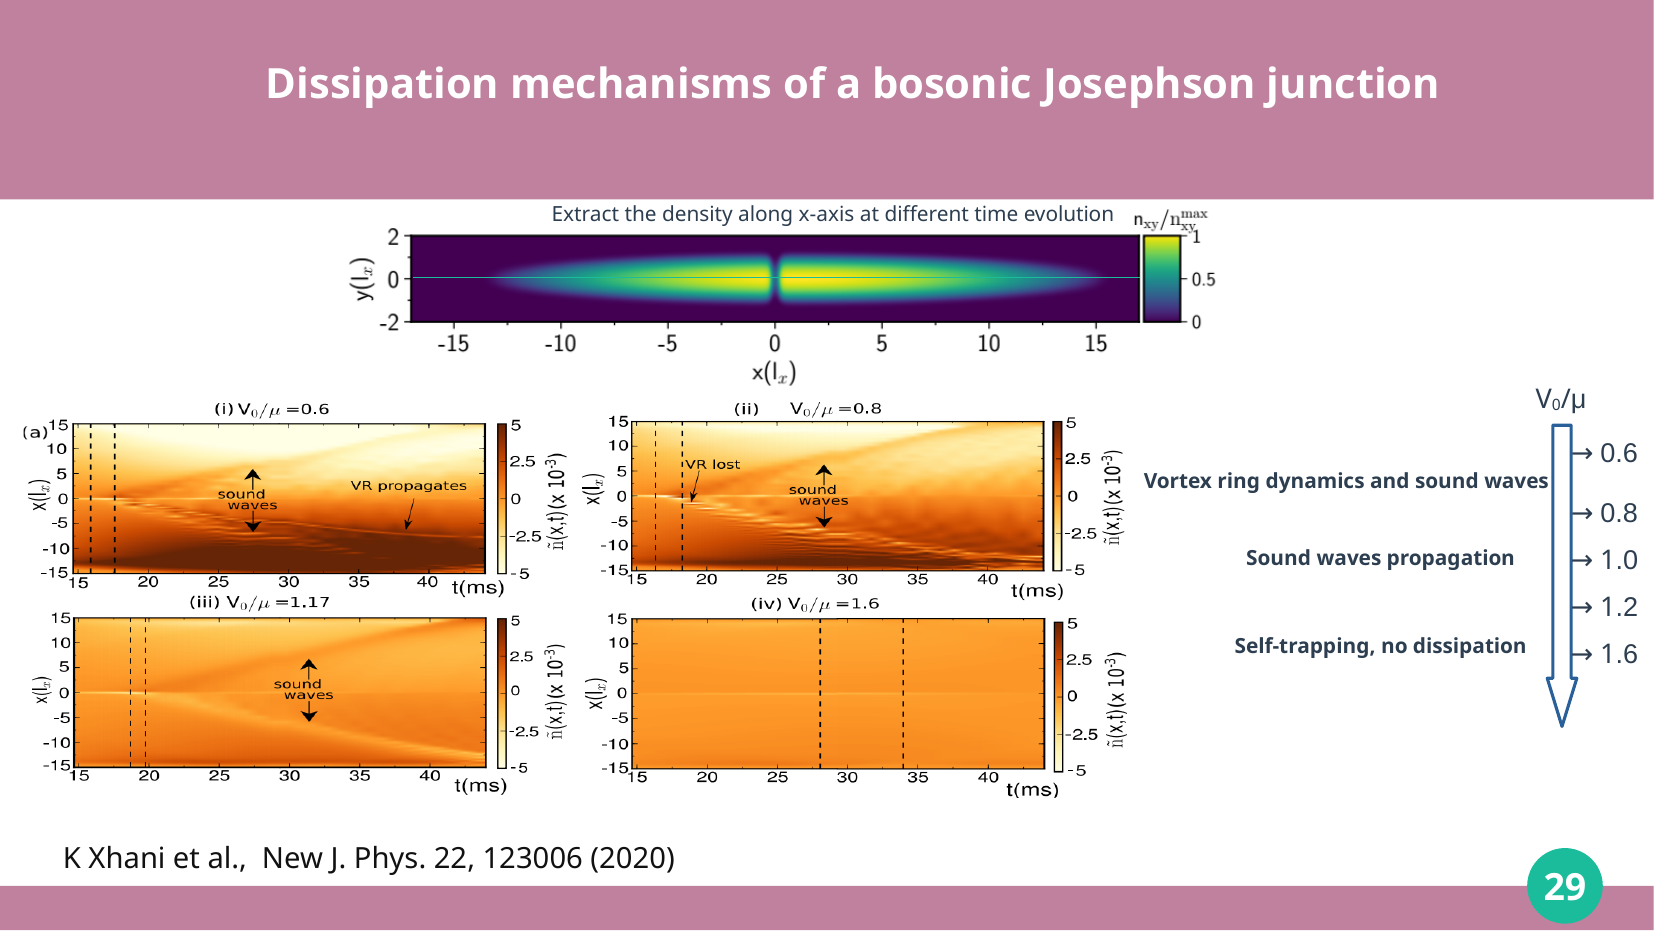

# Dissipation mechanisms of a bosonic Josephson junction
Extract the density along x-axis at different time evolution
V0/μ
→ 0.6
Vortex ring dynamics and sound waves
→ 0.8
→ 1.0
Sound waves propagation
→ 1.2
Self-trapping, no dissipation
→ 1.6
K Xhani et al., New J. Phys. 22, 123006 (2020)